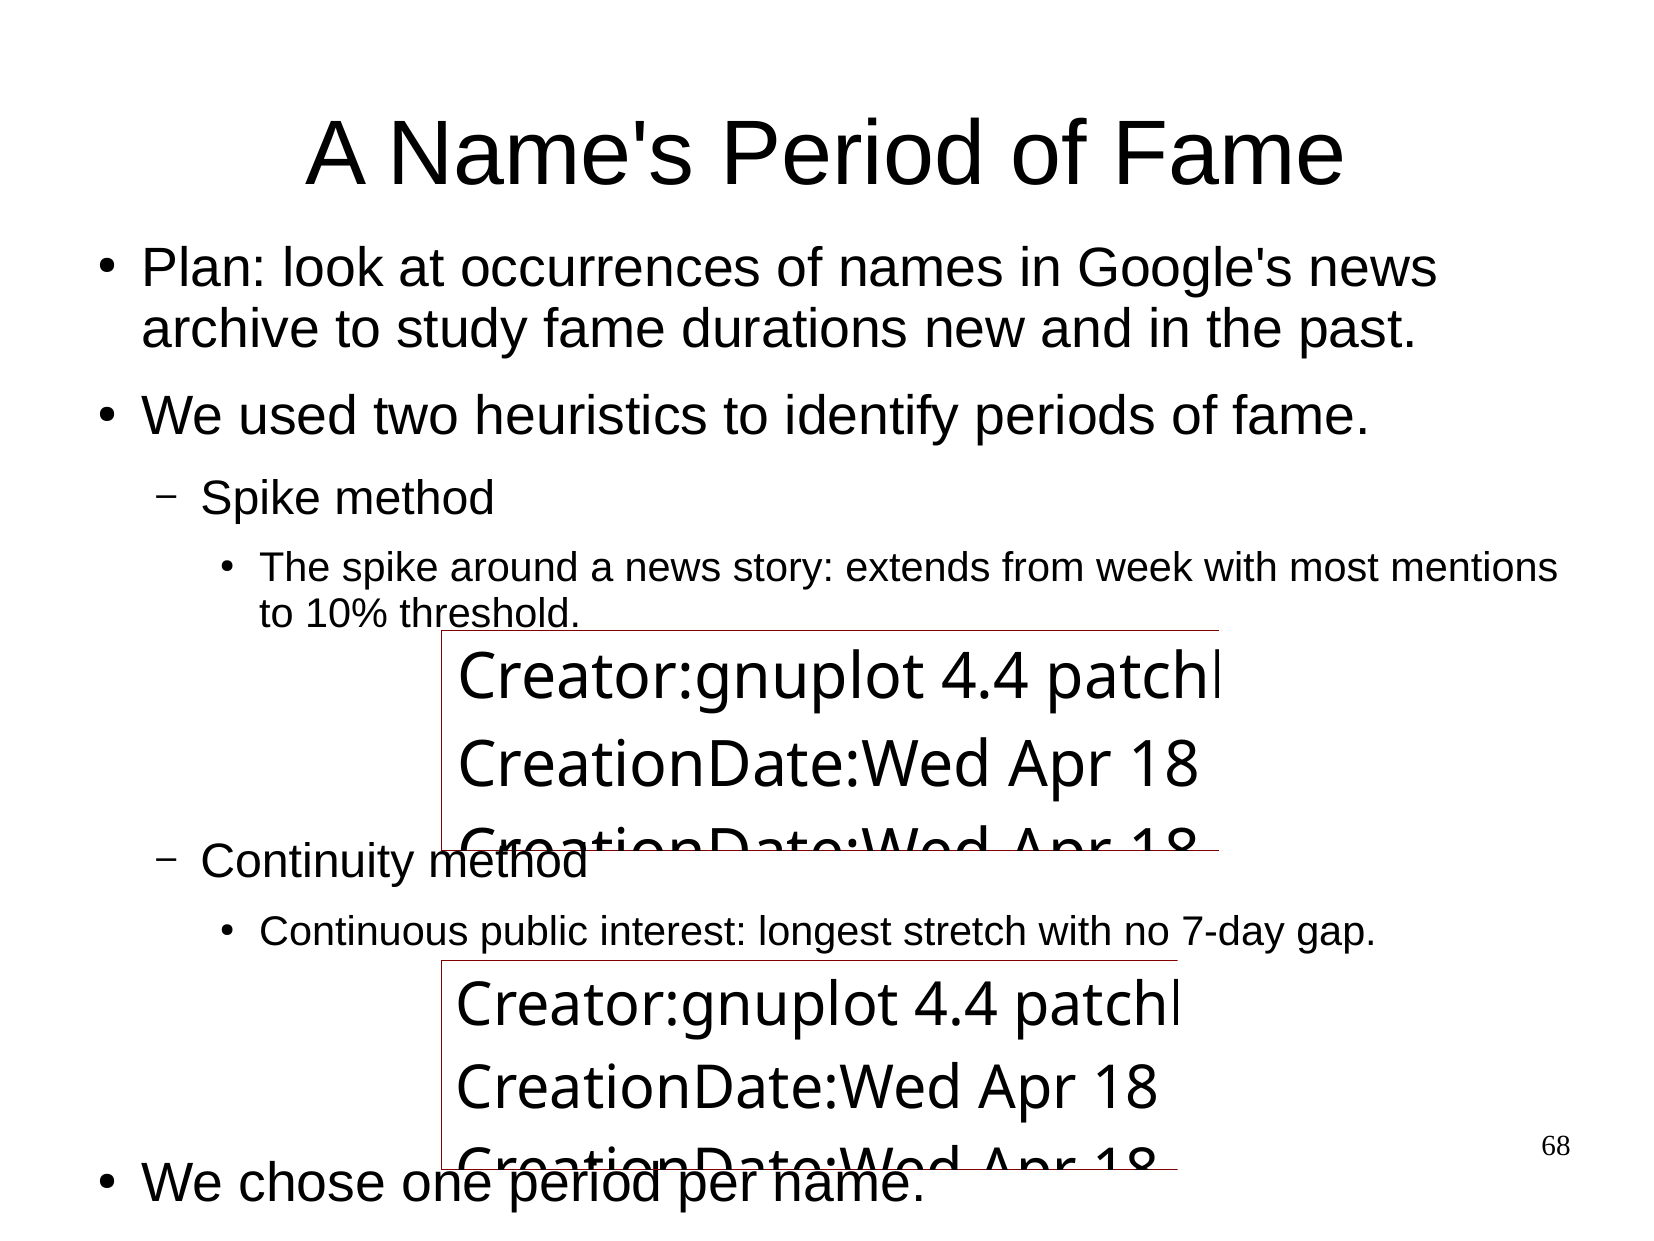

# A Name's Period of Fame
Plan: look at occurrences of names in Google's news archive to study fame durations new and in the past.
We used two heuristics to identify periods of fame.
Spike method
The spike around a news story: extends from week with most mentions to 10% threshold.
Continuity method
Continuous public interest: longest stretch with no 7-day gap.
We chose one period per name.
68